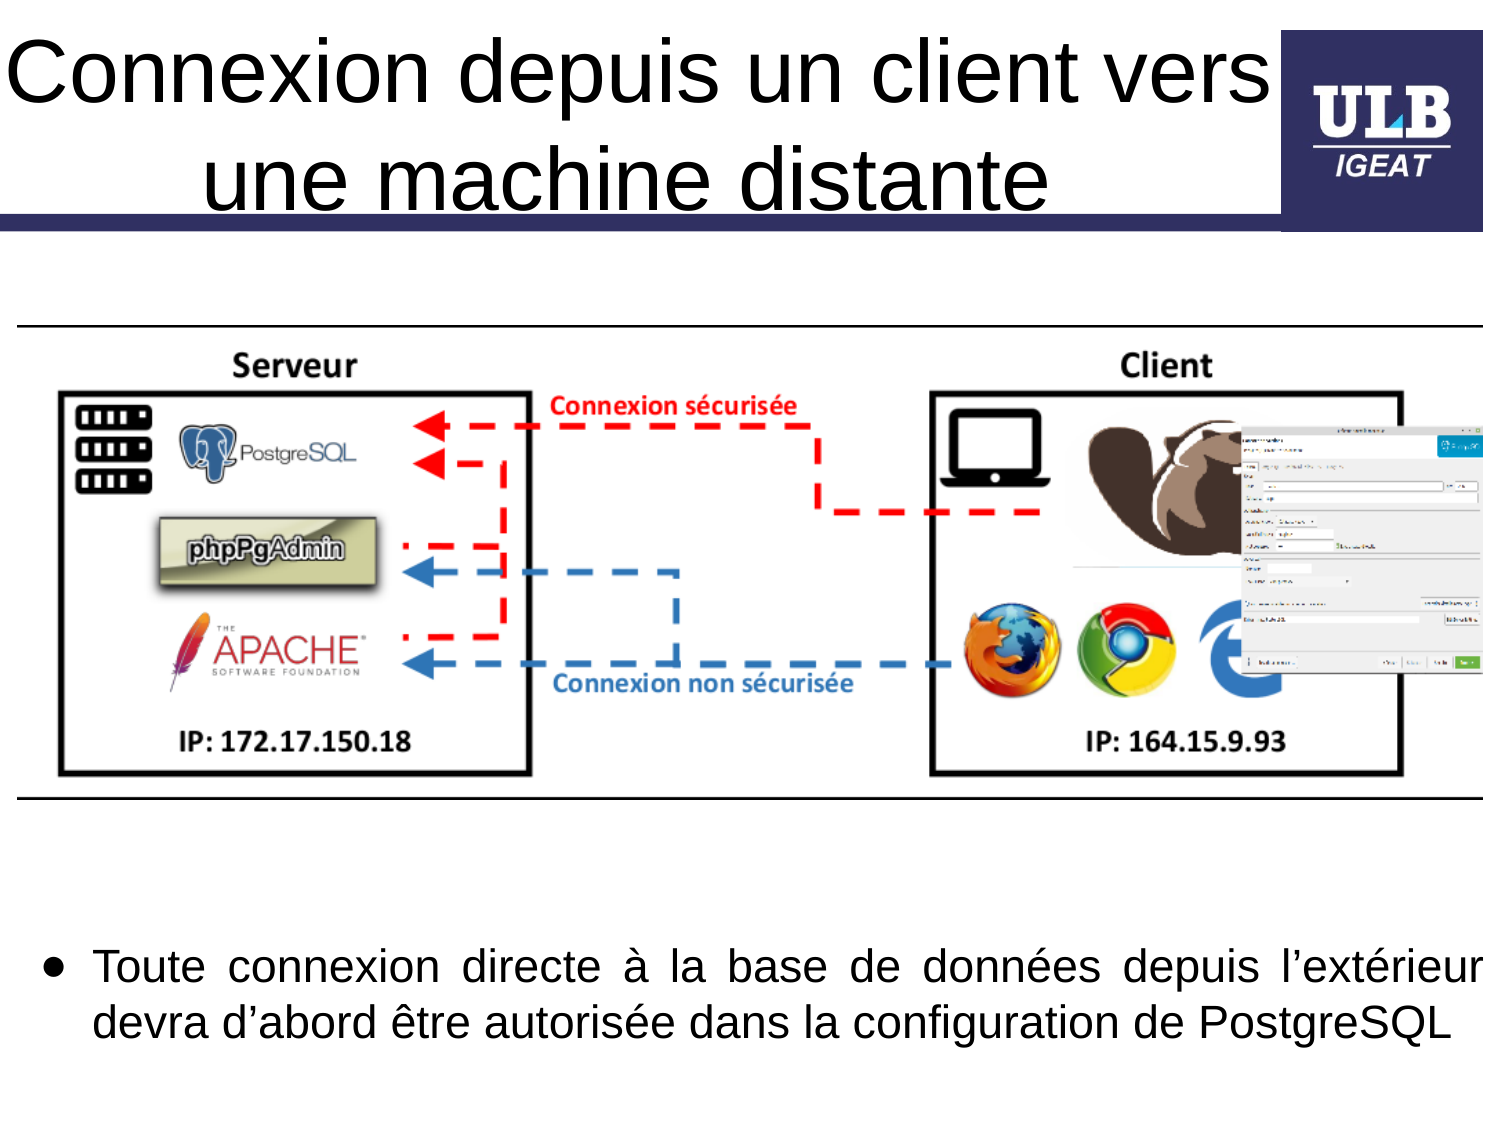

Connexion depuis un client vers une machine distante
Toute connexion directe à la base de données depuis l’extérieur devra d’abord être autorisée dans la configuration de PostgreSQL